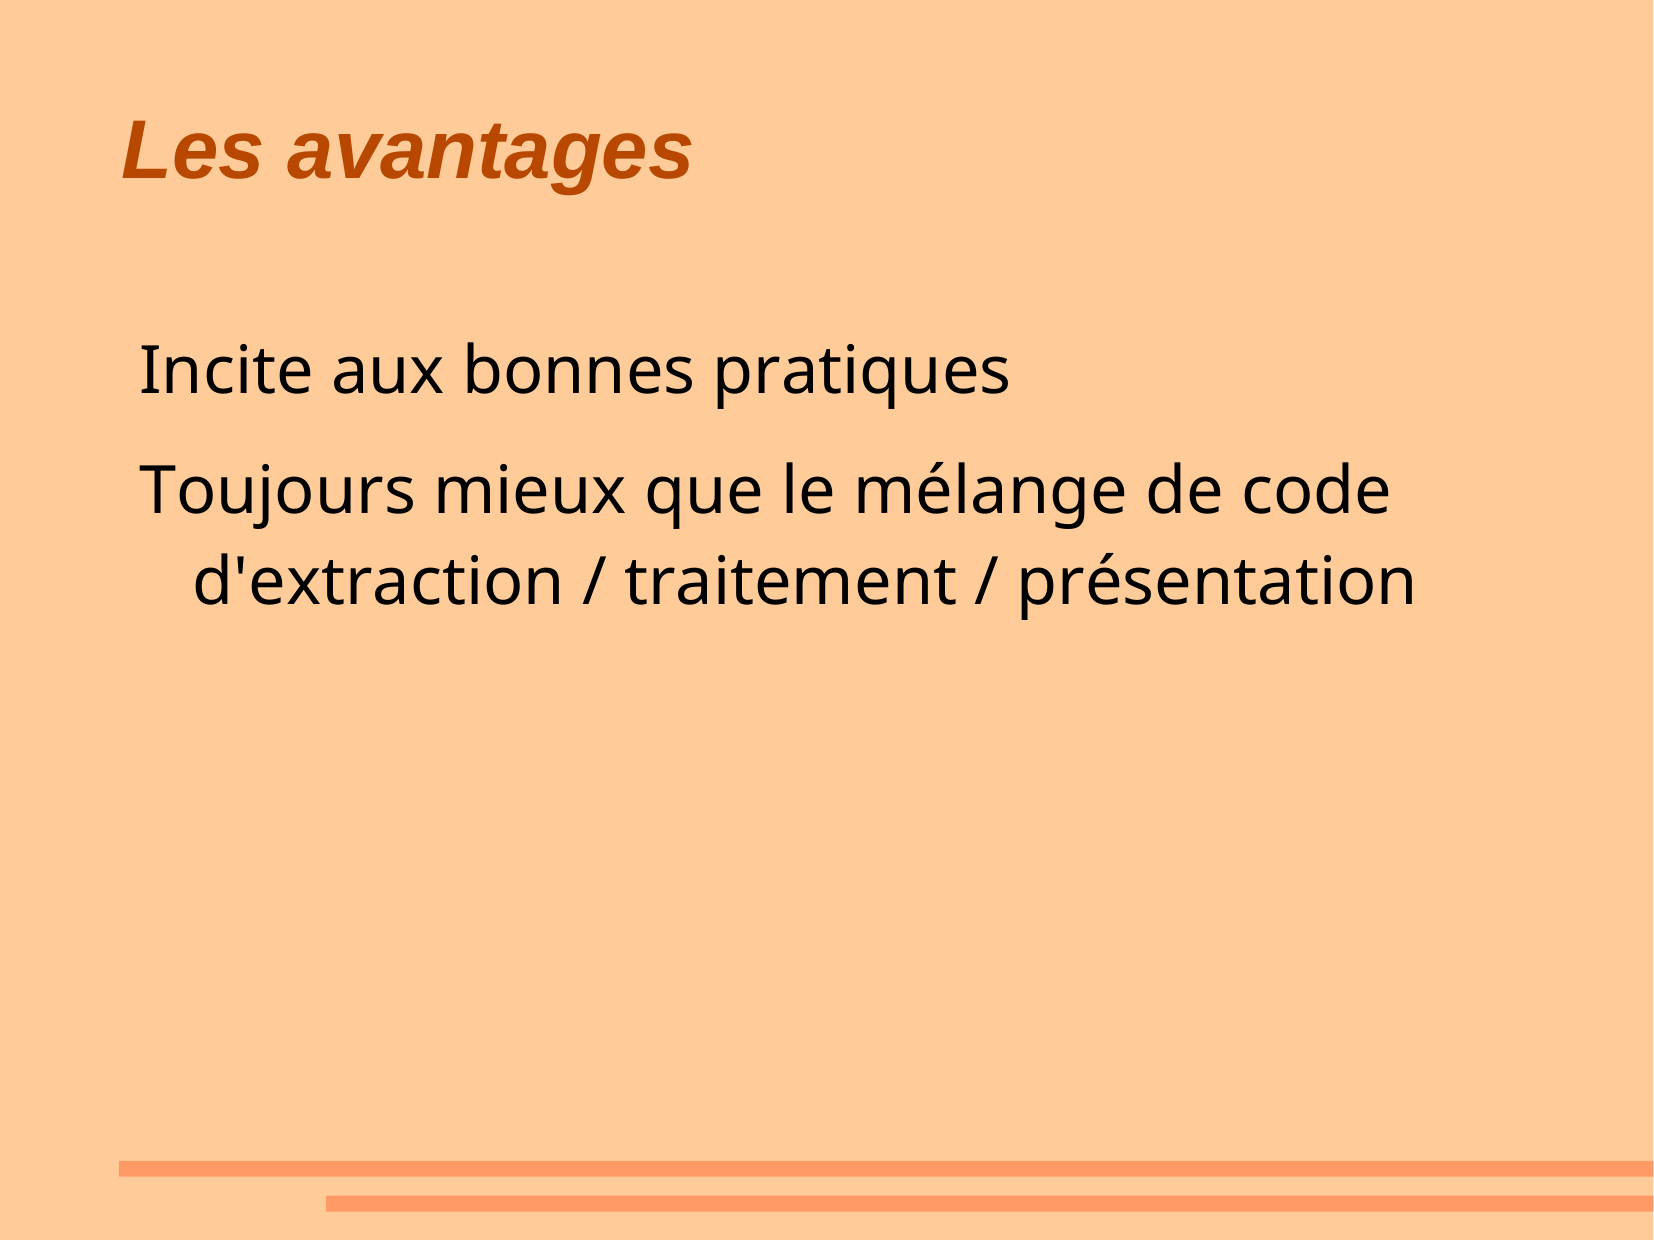

# Les avantages
Incite aux bonnes pratiques
Toujours mieux que le mélange de code d'extraction / traitement / présentation